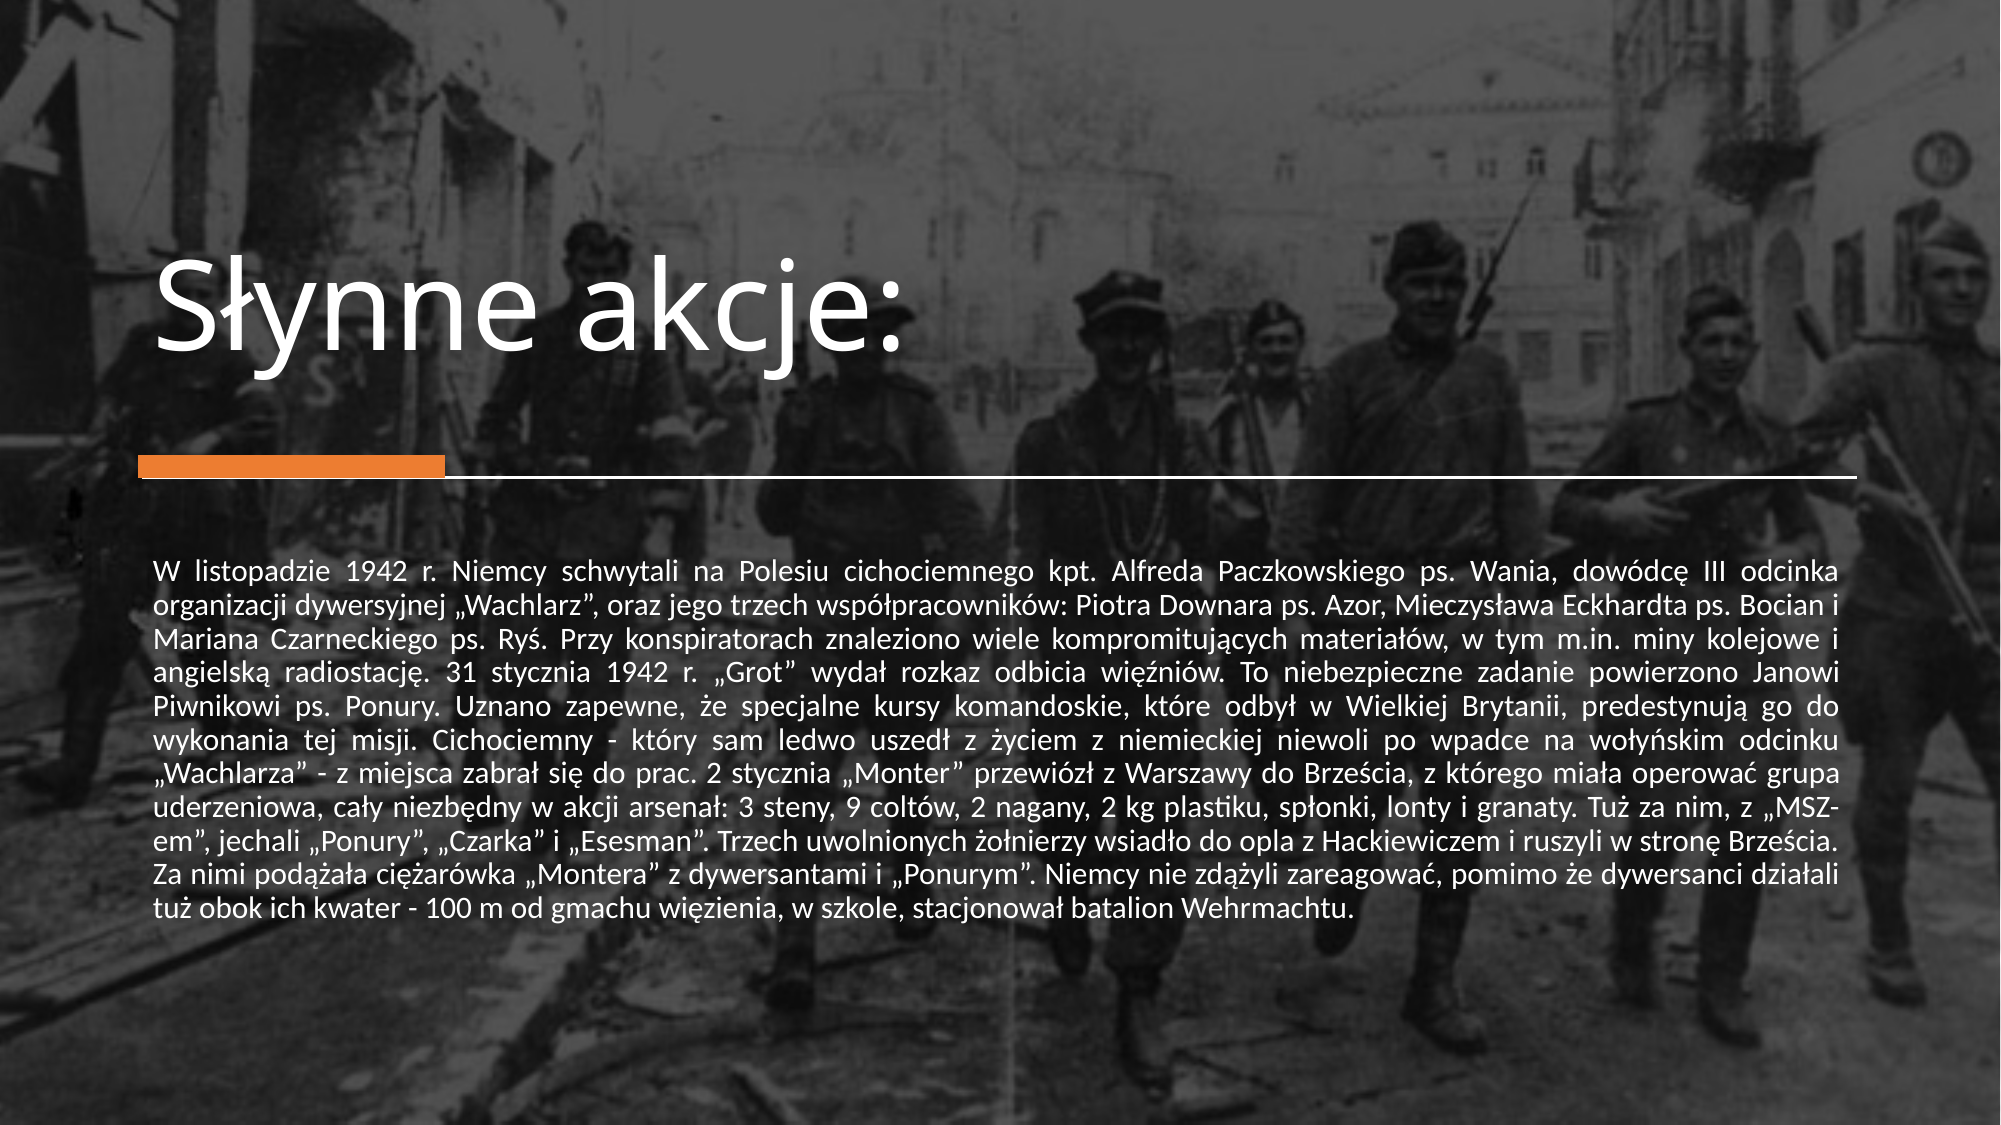

# Słynne akcje:
W listopadzie 1942 r. Niemcy schwytali na Polesiu cichociemnego kpt. Alfreda Paczkowskiego ps. Wania, dowódcę III odcinka organizacji dywersyjnej „Wachlarz”, oraz jego trzech współpracowników: Piotra Downara ps. Azor, Mieczysława Eckhardta ps. Bocian i Mariana Czarneckiego ps. Ryś. Przy konspiratorach znaleziono wiele kompromitujących materiałów, w tym m.in. miny kolejowe i angielską radiostację.  31 stycznia 1942 r. „Grot” wydał rozkaz odbicia więźniów. To niebezpieczne zadanie powierzono Janowi Piwnikowi ps. Ponury. Uznano zapewne, że specjalne kursy komandoskie, które odbył w Wielkiej Brytanii, predestynują go do wykonania tej misji. Cichociemny - który sam ledwo uszedł z życiem z niemieckiej niewoli po wpadce na wołyńskim odcinku „Wachlarza” - z miejsca zabrał się do prac. 2 stycznia „Monter” przewiózł z Warszawy do Brześcia, z którego miała operować grupa uderzeniowa, cały niezbędny w akcji arsenał: 3 steny, 9 coltów, 2 nagany, 2 kg plastiku, spłonki, lonty i granaty. Tuż za nim, z „MSZ-em”, jechali „Ponury”, „Czarka” i „Esesman”. Trzech uwolnionych żołnierzy wsiadło do opla z Hackiewiczem i ruszyli w stronę Brześcia. Za nimi podążała ciężarówka „Montera” z dywersantami i „Ponurym”. Niemcy nie zdążyli zareagować, pomimo że dywersanci działali tuż obok ich kwater - 100 m od gmachu więzienia, w szkole, stacjonował batalion Wehrmachtu.